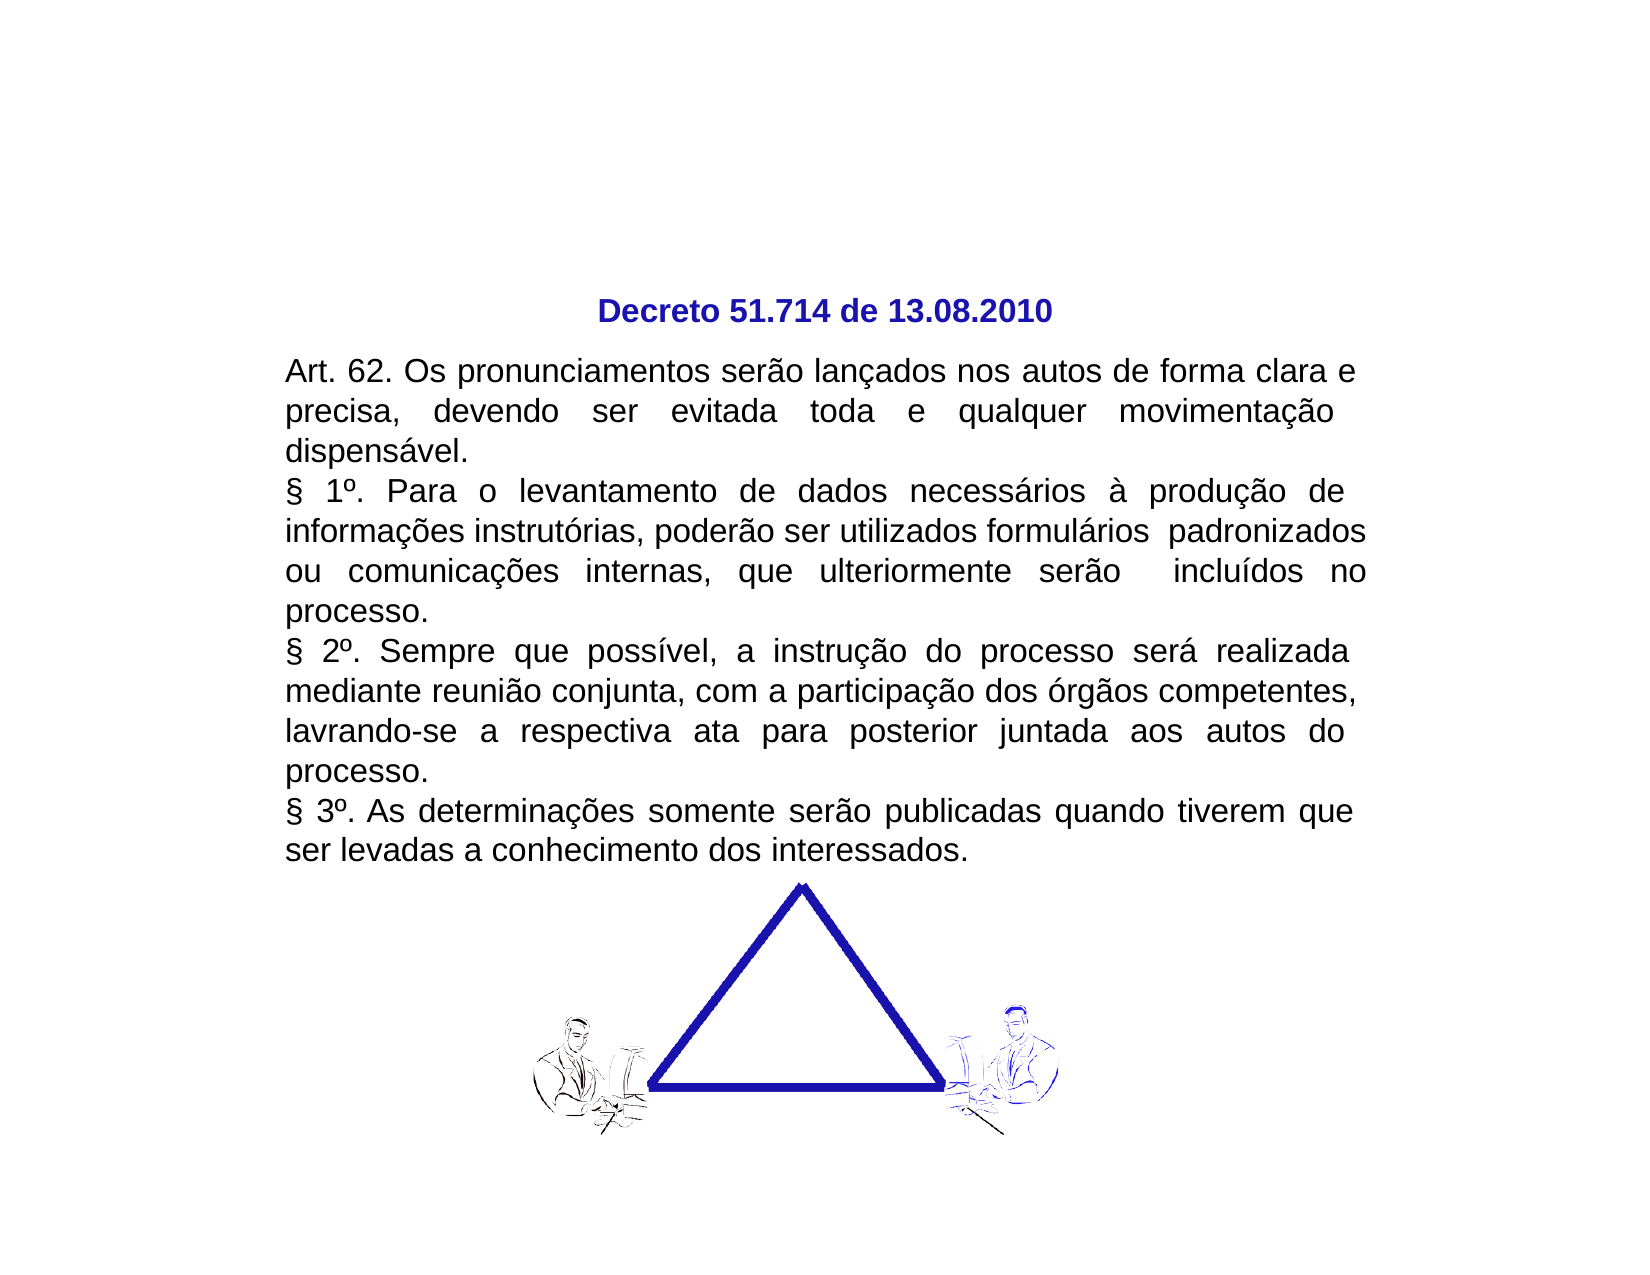

Decreto 51.714 de 13.08.2010
Art. 62. Os pronunciamentos serão lançados nos autos de forma clara e precisa, devendo ser evitada toda e qualquer movimentação dispensável.
§ 1º. Para o levantamento de dados necessários à produção de informações instrutórias, poderão ser utilizados formulários padronizados ou comunicações internas, que ulteriormente serão incluídos no processo.
§ 2º. Sempre que possível, a instrução do processo será realizada mediante reunião conjunta, com a participação dos órgãos competentes, lavrando-se a respectiva ata para posterior juntada aos autos do processo.
§ 3º. As determinações somente serão publicadas quando tiverem que ser levadas a conhecimento dos interessados.